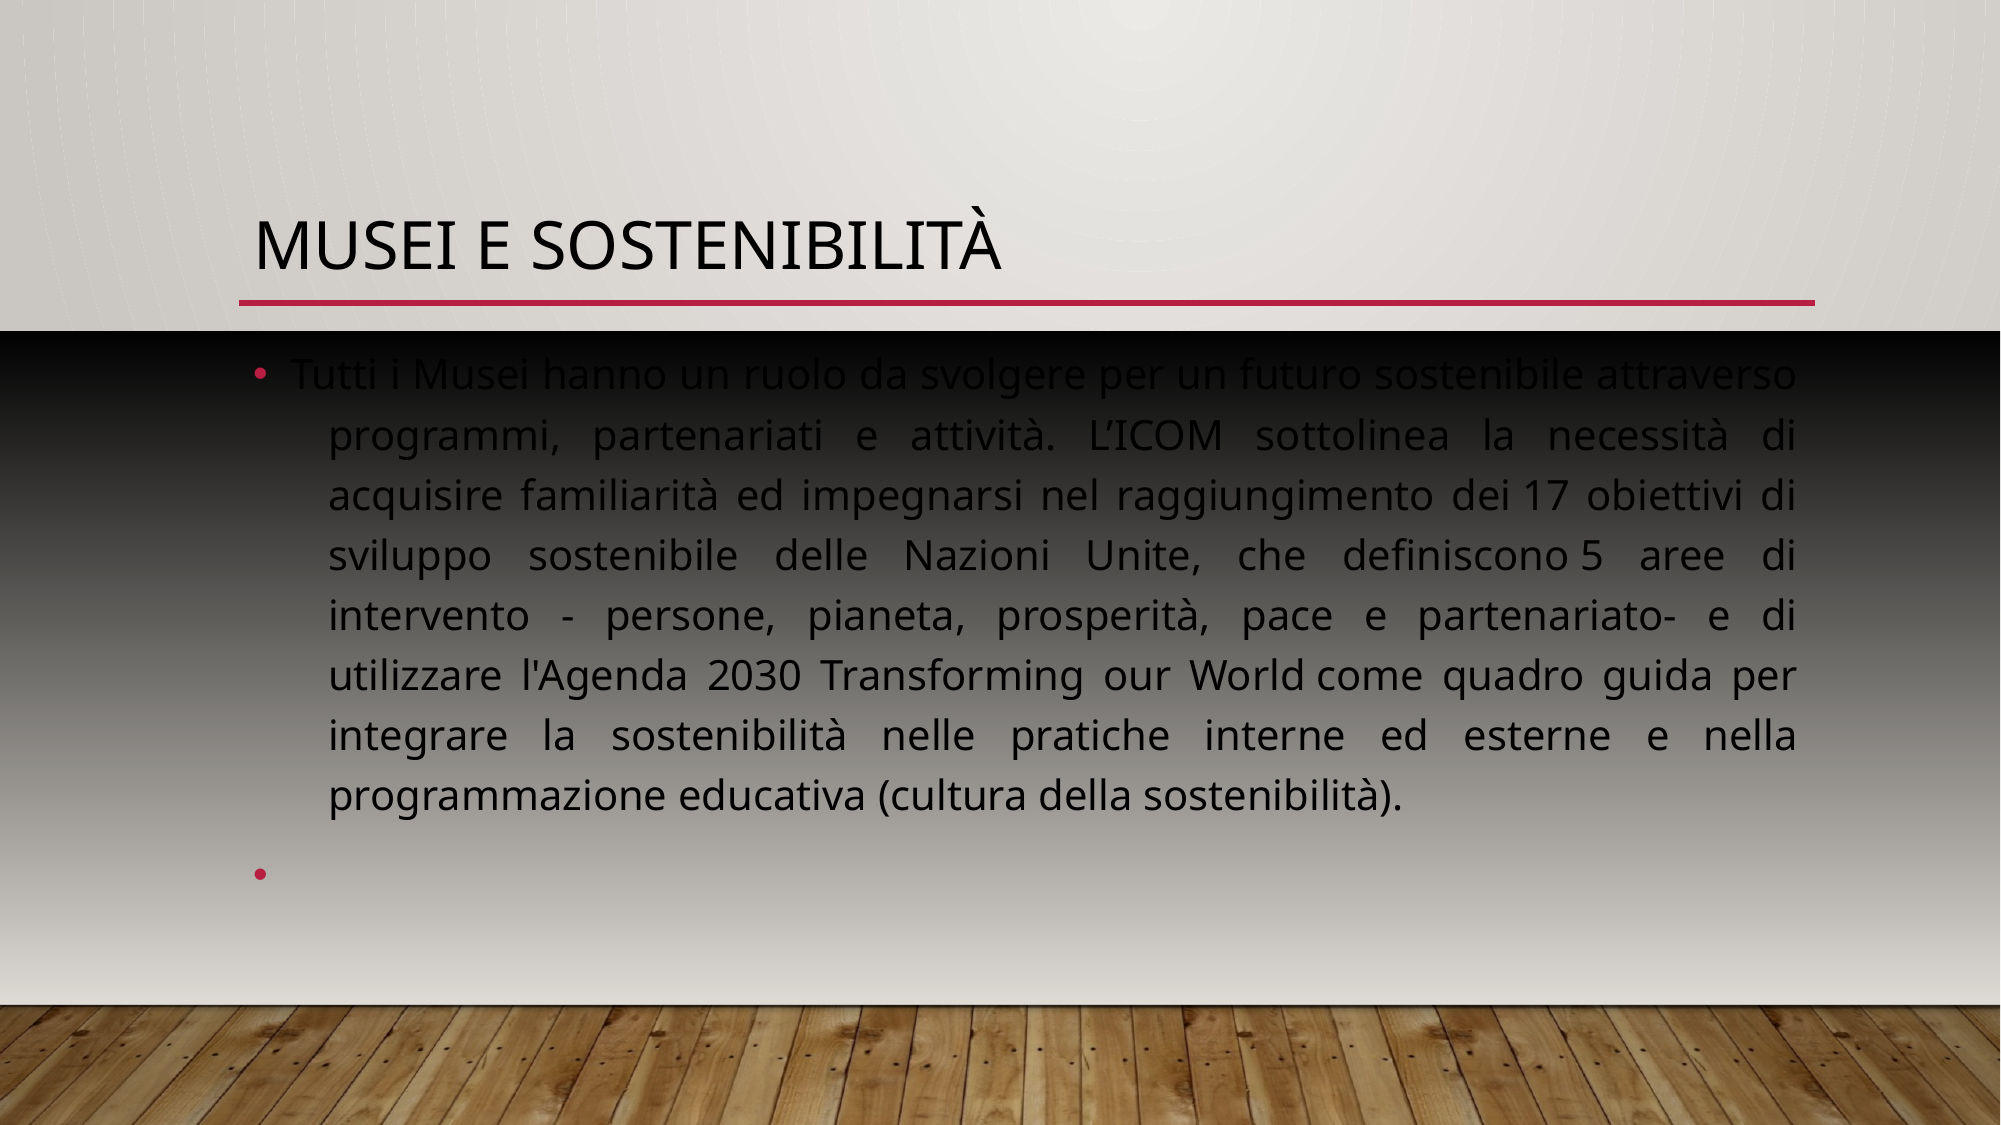

# Musei e sostenibilità
Tutti i Musei hanno un ruolo da svolgere per un futuro sostenibile attraverso programmi, partenariati e attività. L’ICOM sottolinea la necessità di acquisire familiarità ed impegnarsi nel raggiungimento dei 17 obiettivi di sviluppo sostenibile delle Nazioni Unite, che definiscono 5 aree di intervento - persone, pianeta, prosperità, pace e partenariato- e di utilizzare l'Agenda 2030 Transforming our World come quadro guida per integrare la sostenibilità nelle pratiche interne ed esterne e nella programmazione educativa (cultura della sostenibilità).